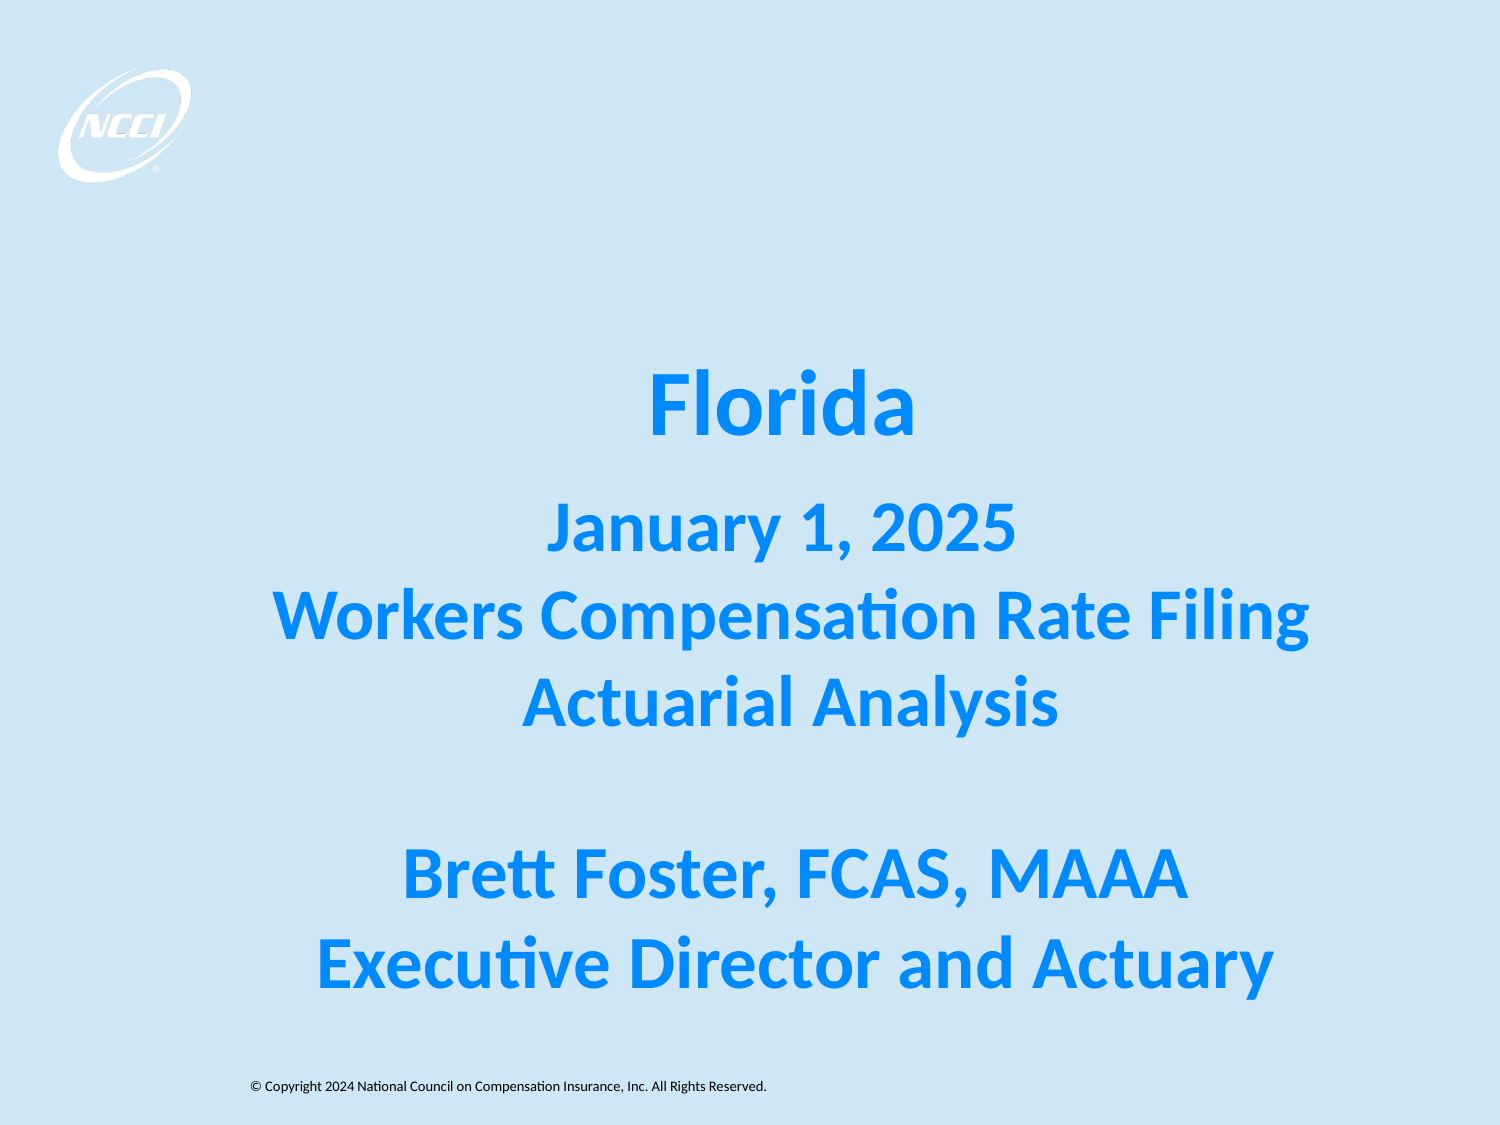

# Florida January 1, 2025 Workers Compensation Rate Filing Actuarial Analysis
Brett Foster, FCAS, MAAA
Executive Director and Actuary